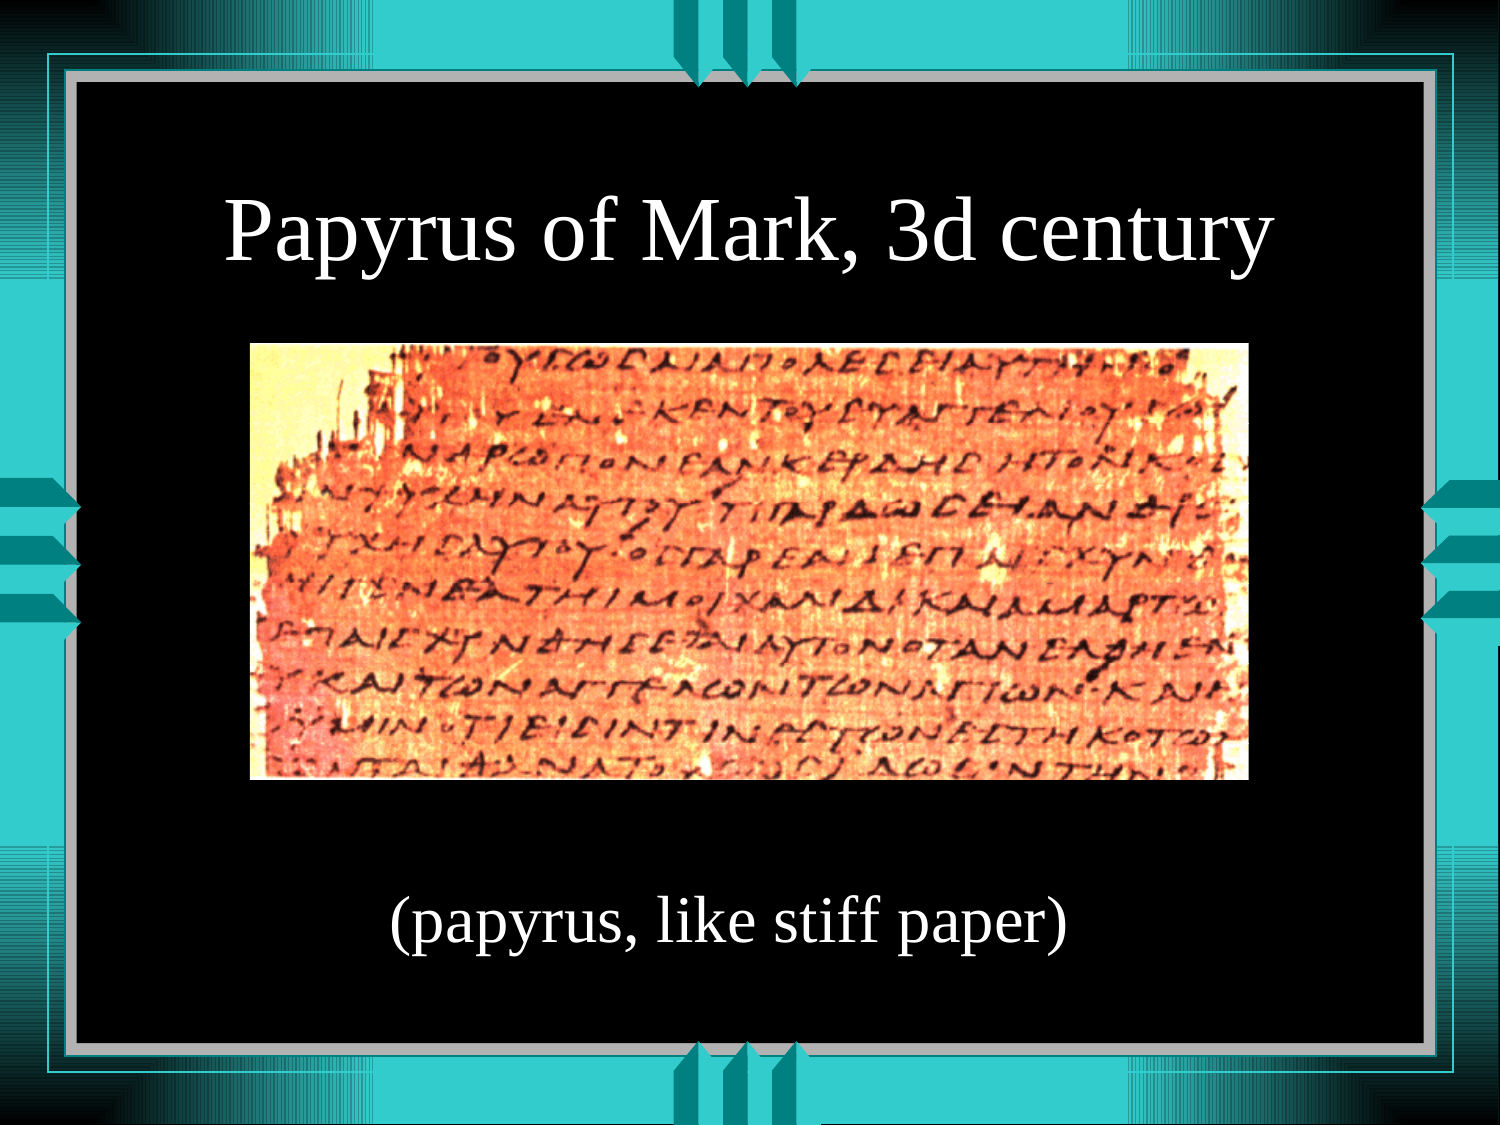

# Papyrus of Mark, 3d century
(papyrus, like stiff paper)